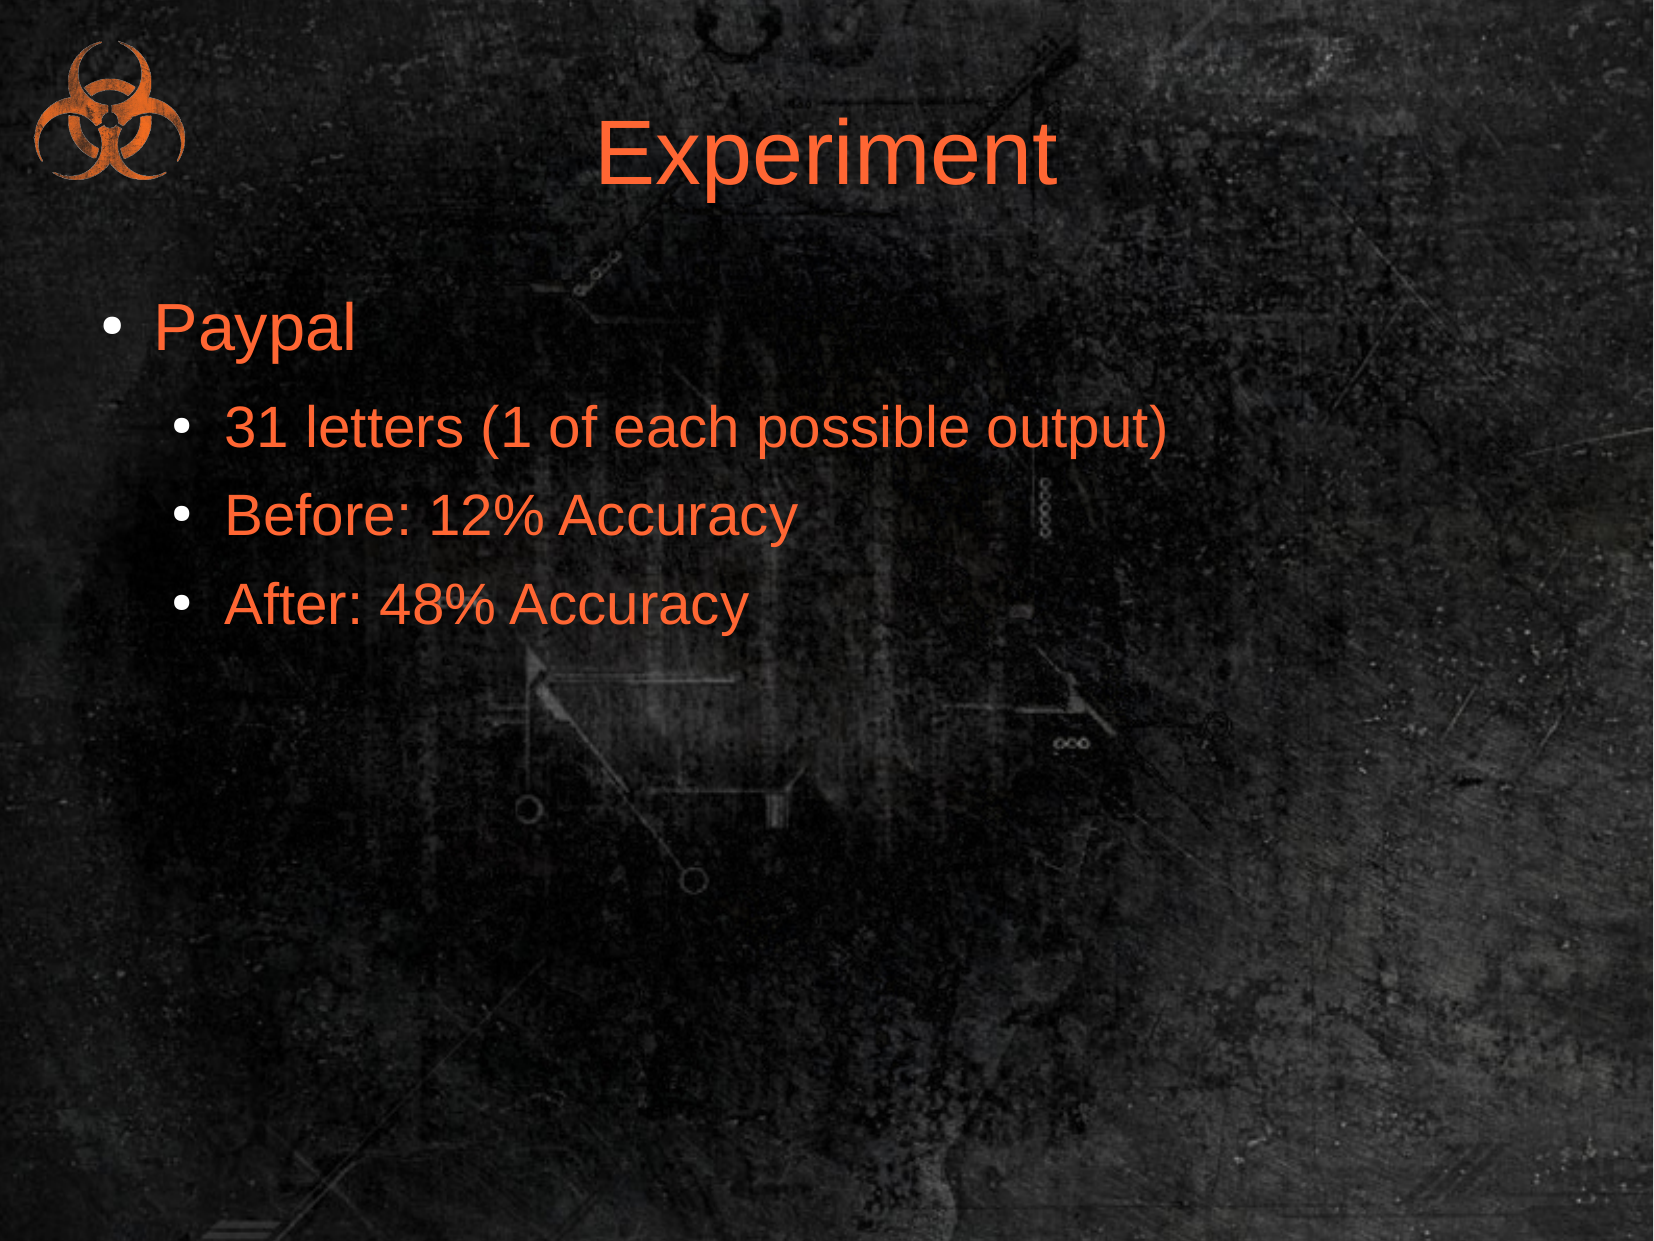

# Experiment
Paypal
31 letters (1 of each possible output)
Before: 12% Accuracy
After: 48% Accuracy